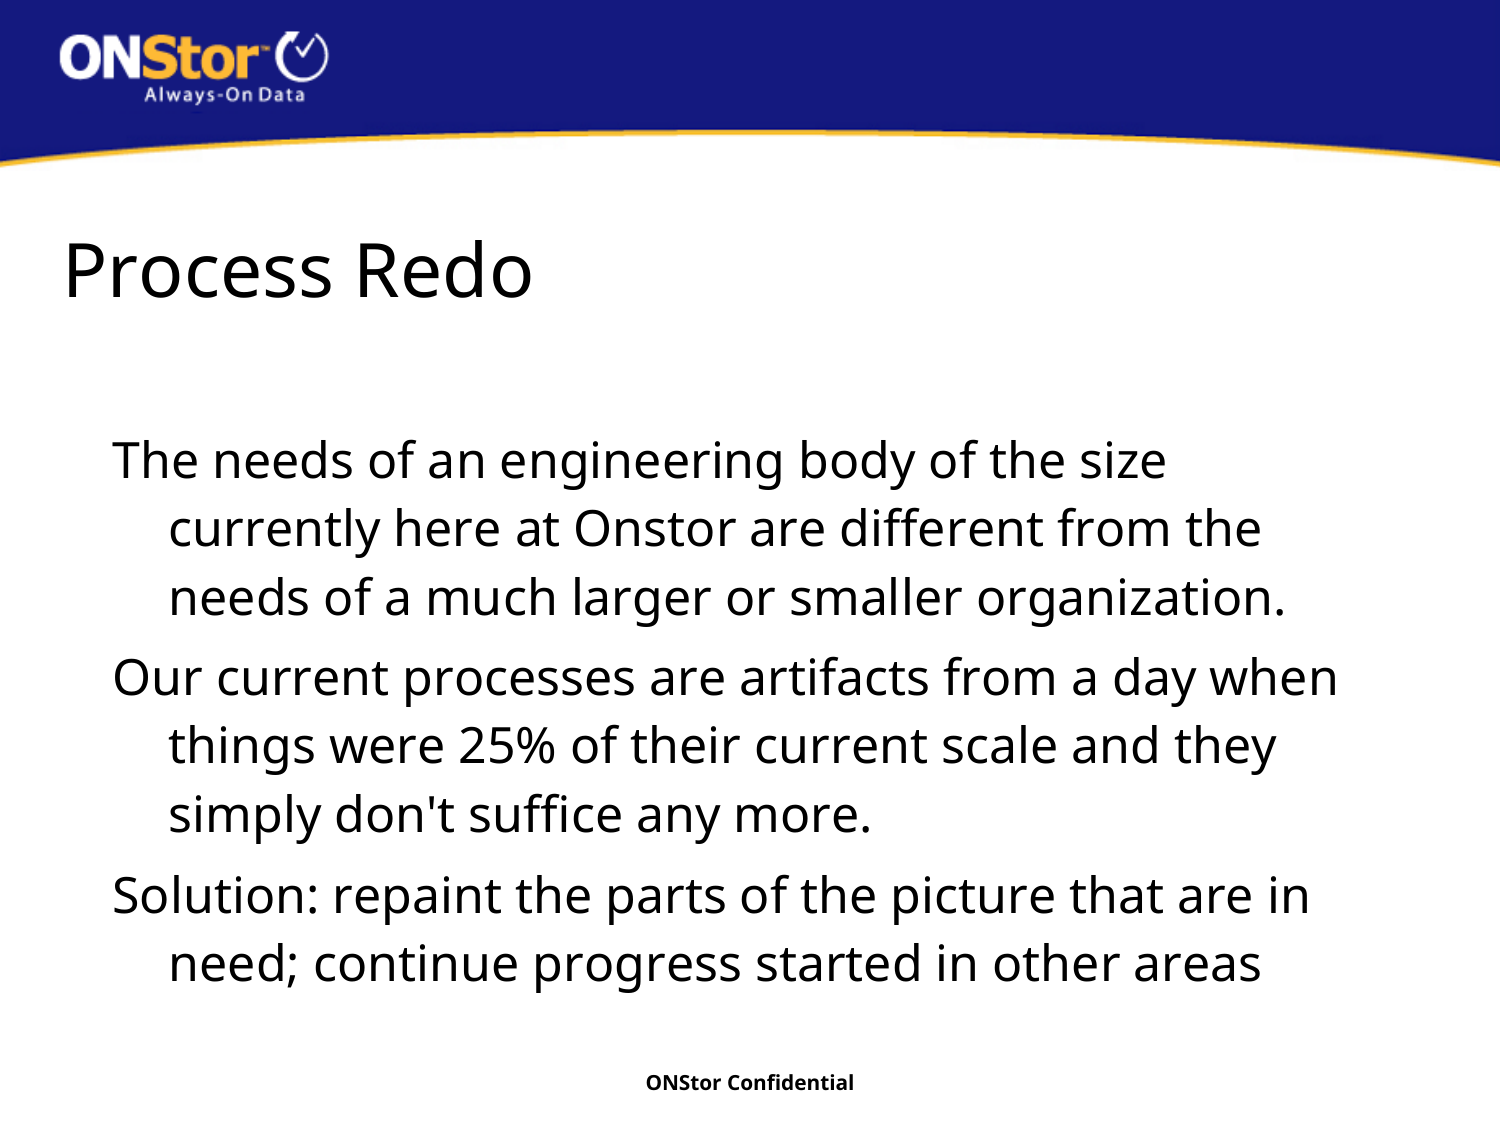

# Process Redo
The needs of an engineering body of the size currently here at Onstor are different from the needs of a much larger or smaller organization.
Our current processes are artifacts from a day when things were 25% of their current scale and they simply don't suffice any more.
Solution: repaint the parts of the picture that are in need; continue progress started in other areas